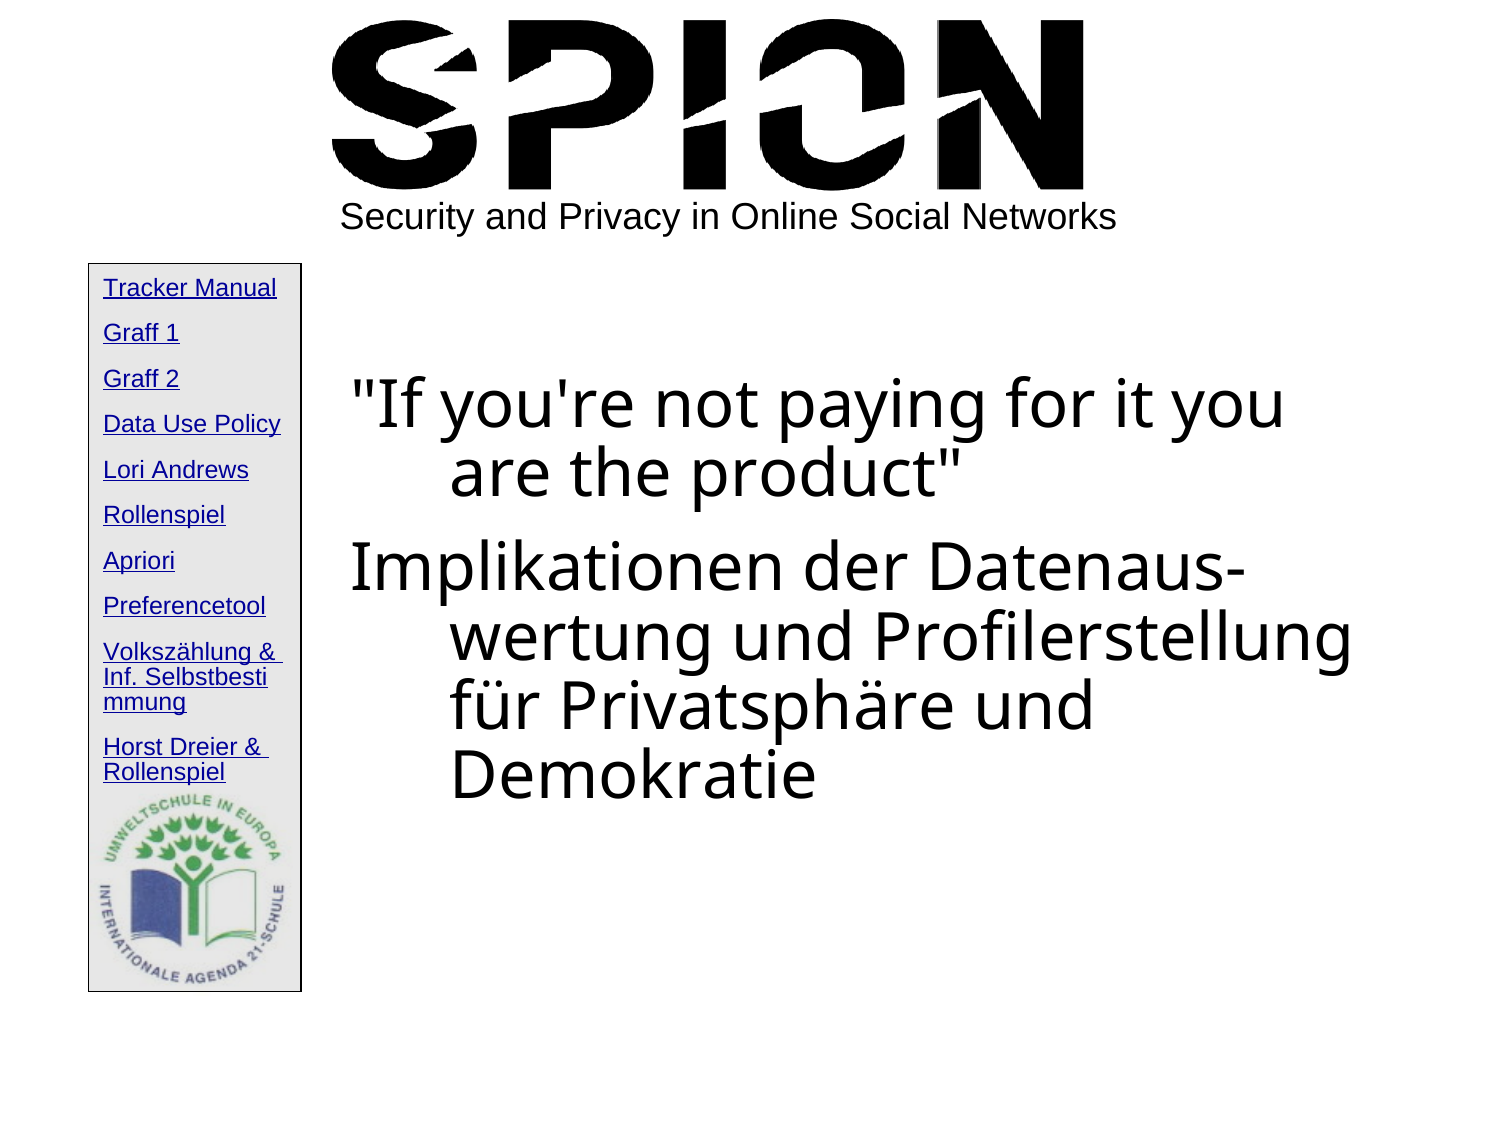

# "If you're not paying for it you are the product"
Implikationen der Datenaus-wertung und Profilerstellung für Privatsphäre und Demokratie